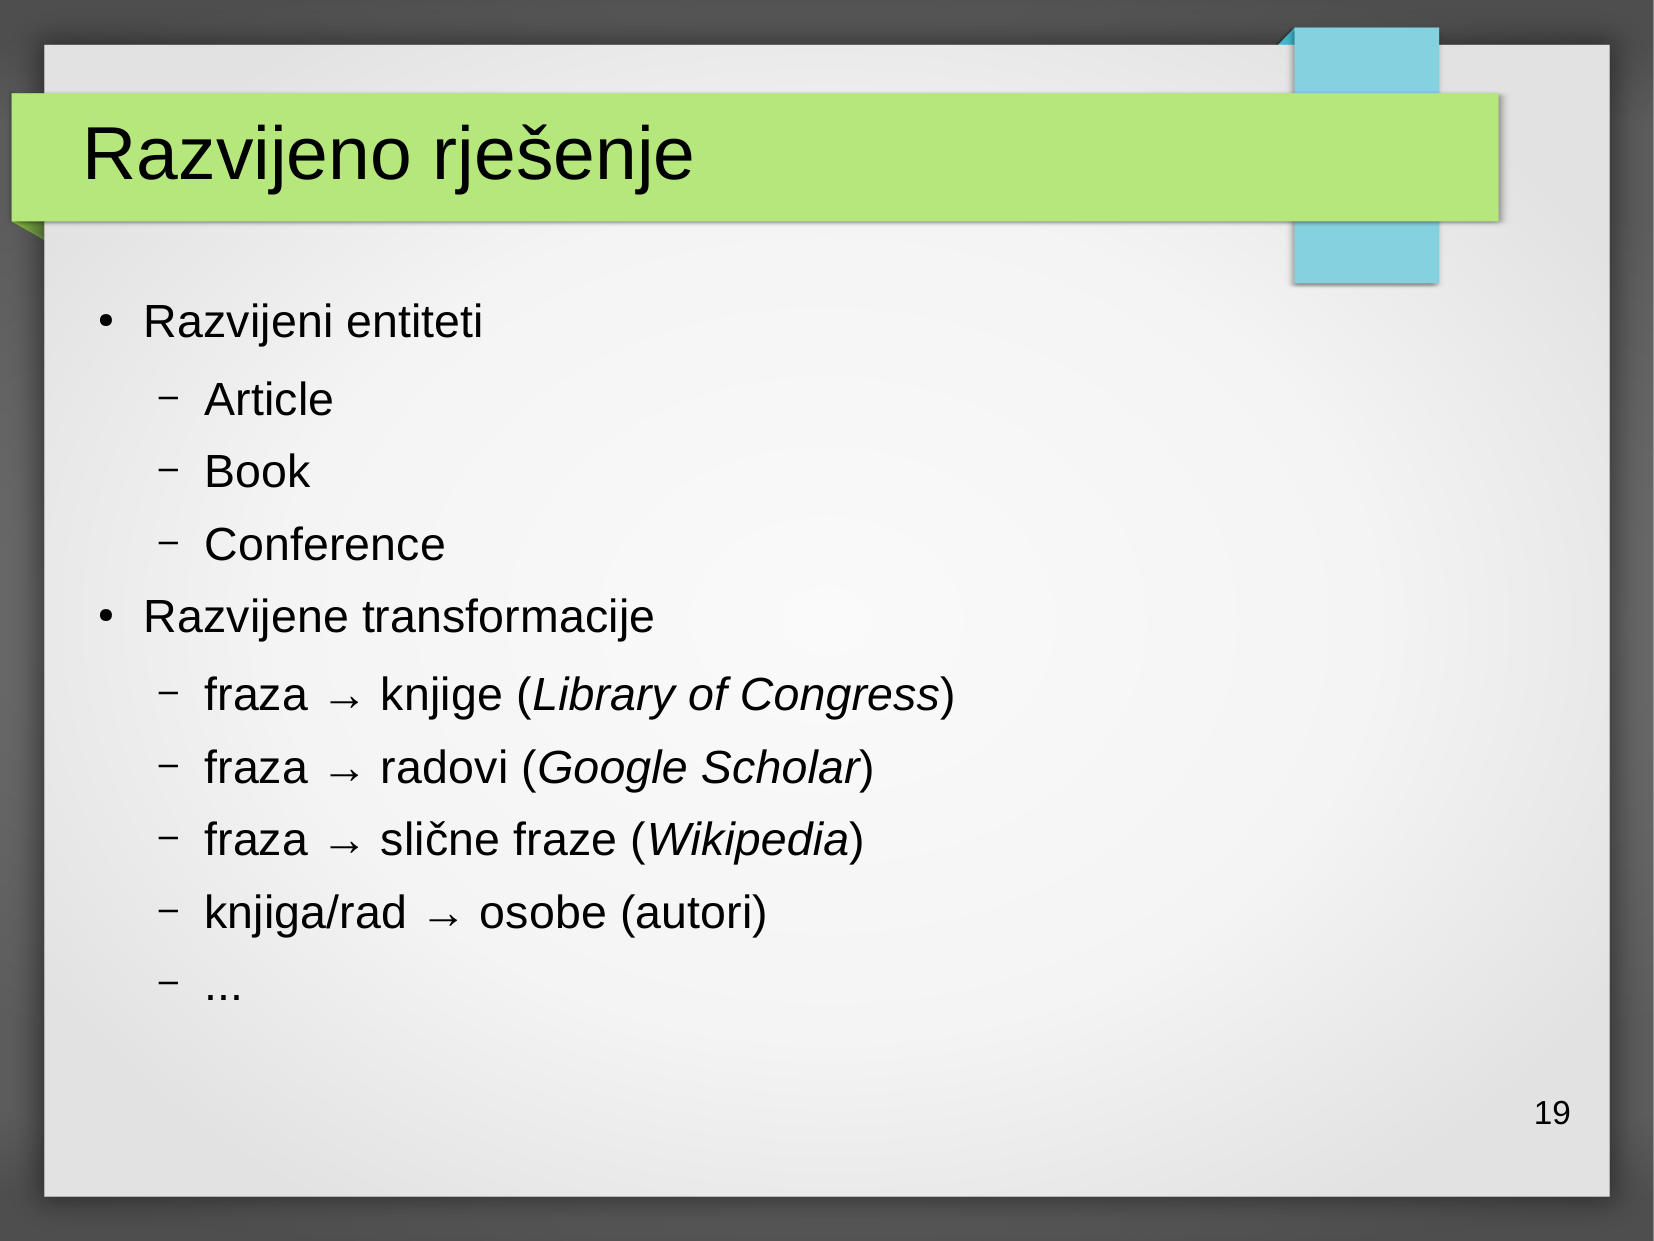

# Razvijeno rješenje
Razvijeni entiteti
Article
Book
Conference
Razvijene transformacije
fraza → knjige (Library of Congress)
fraza → radovi (Google Scholar)
fraza → slične fraze (Wikipedia)
knjiga/rad → osobe (autori)
...
19